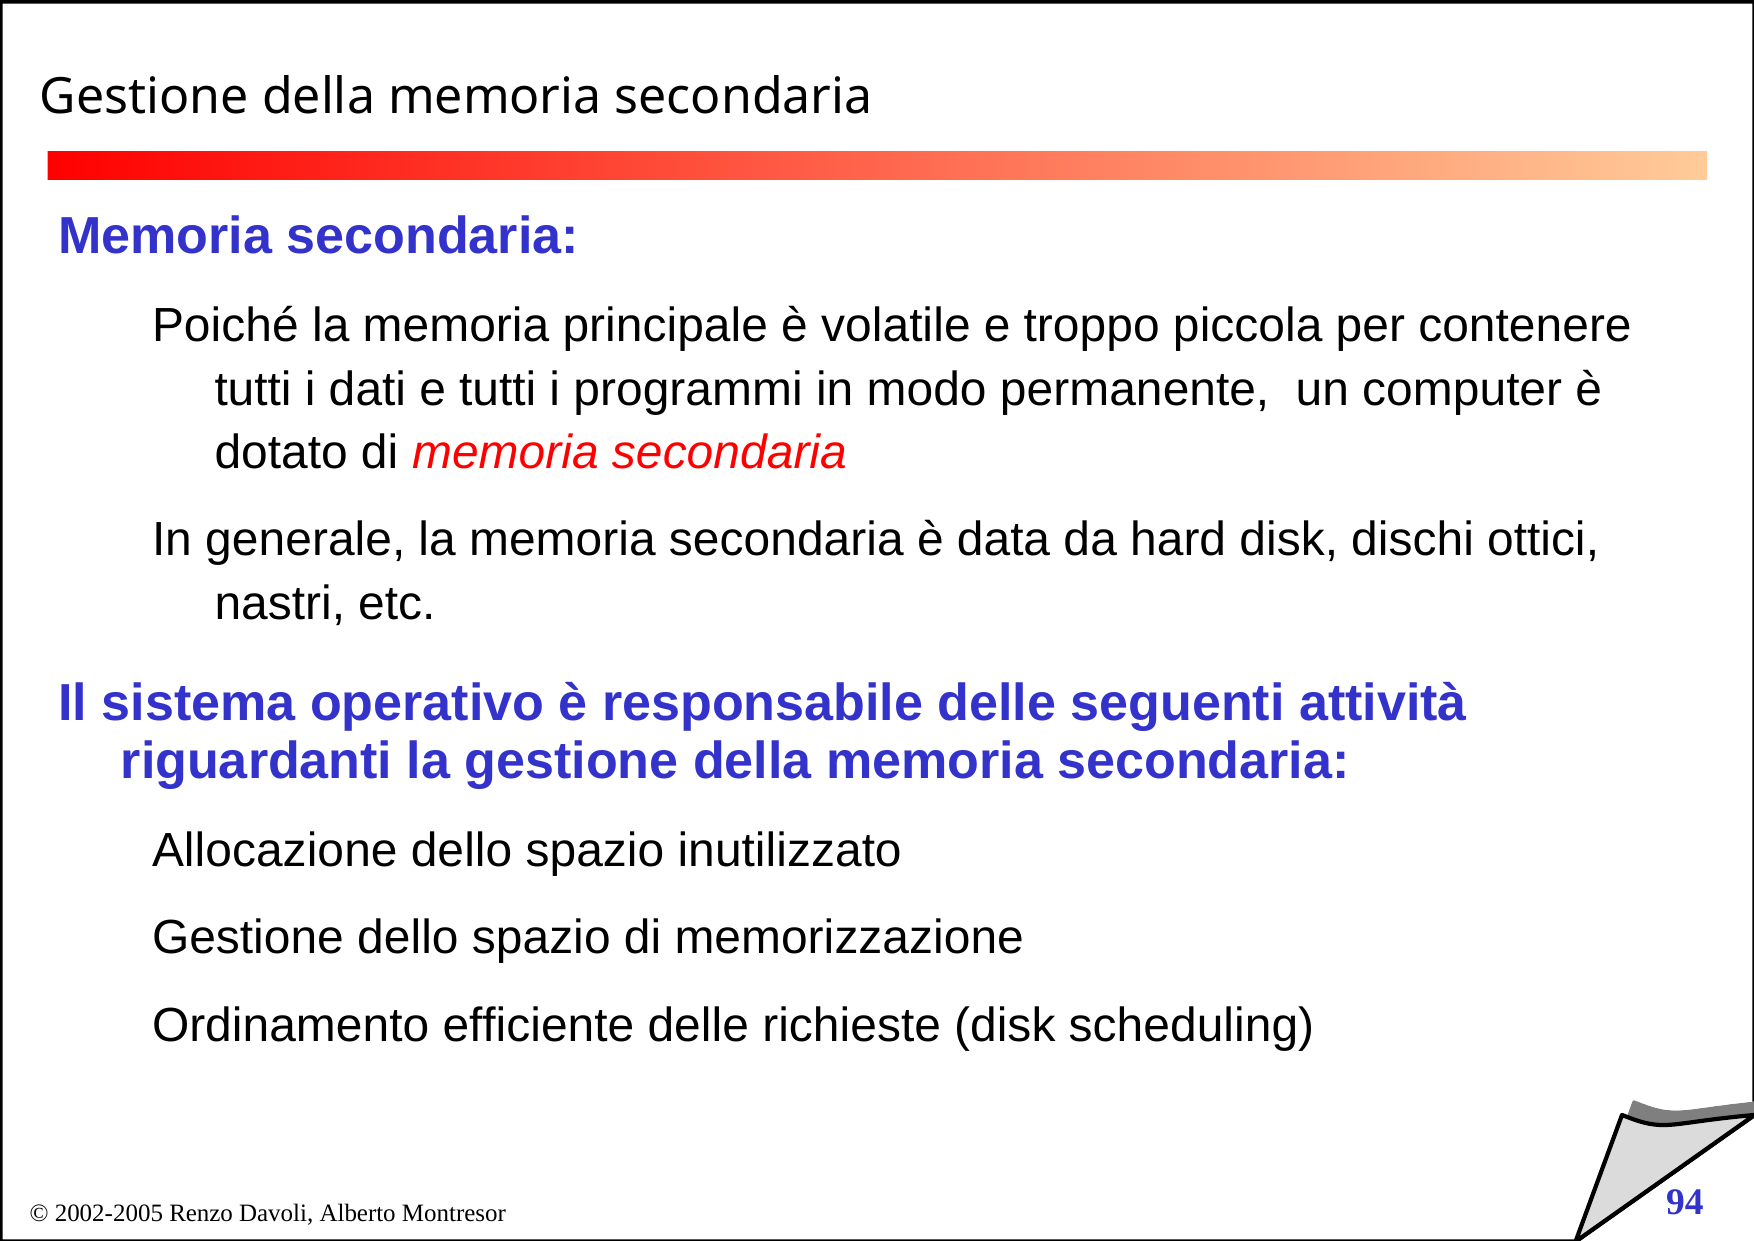

# Gestione della memoria secondaria
Memoria secondaria:
Poiché la memoria principale è volatile e troppo piccola per contenere tutti i dati e tutti i programmi in modo permanente, un computer è dotato di memoria secondaria
In generale, la memoria secondaria è data da hard disk, dischi ottici, nastri, etc.
Il sistema operativo è responsabile delle seguenti attività riguardanti la gestione della memoria secondaria:
Allocazione dello spazio inutilizzato
Gestione dello spazio di memorizzazione
Ordinamento efficiente delle richieste (disk scheduling)